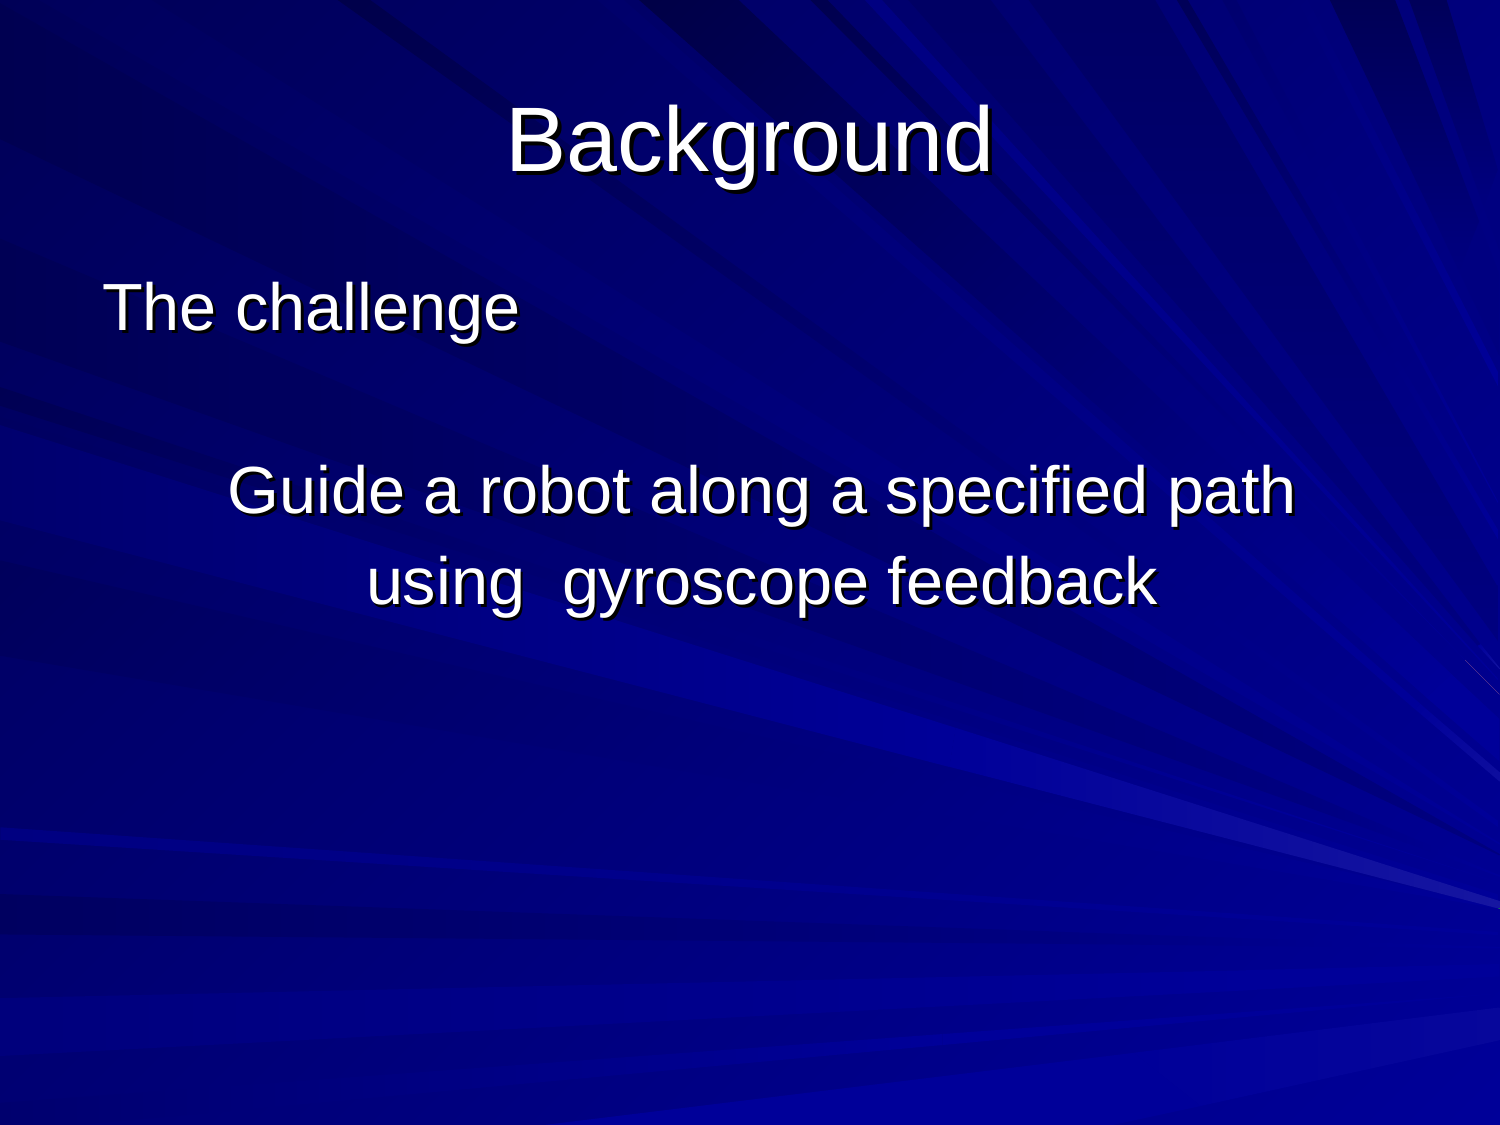

# Background
The challenge
Guide a robot along a specified path
 using gyroscope feedback